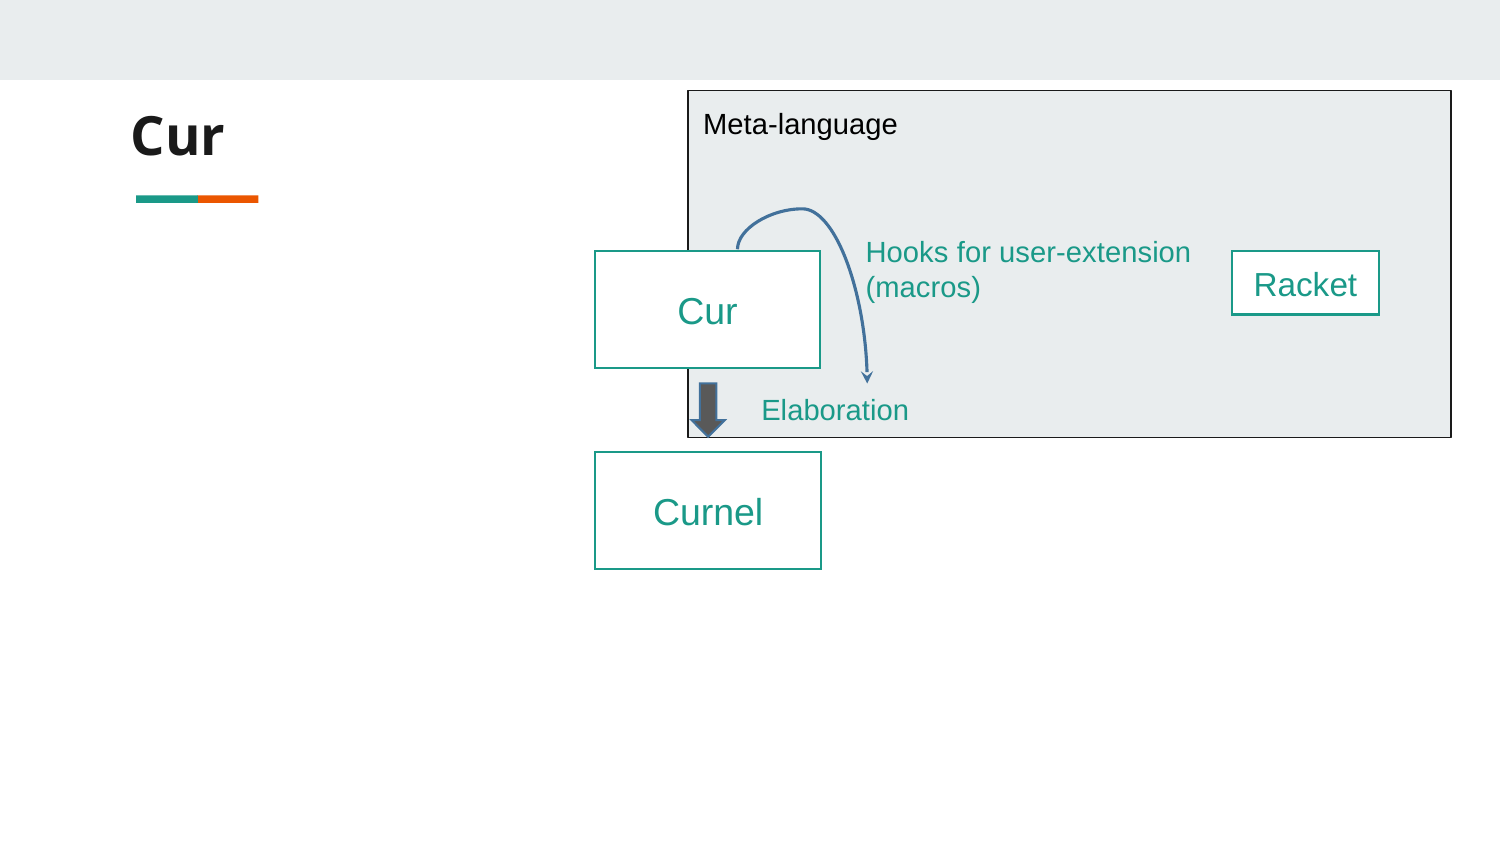

Meta-language
# Cur
Hooks for user-extension
(macros)
Cur
Racket
Elaboration
Curnel